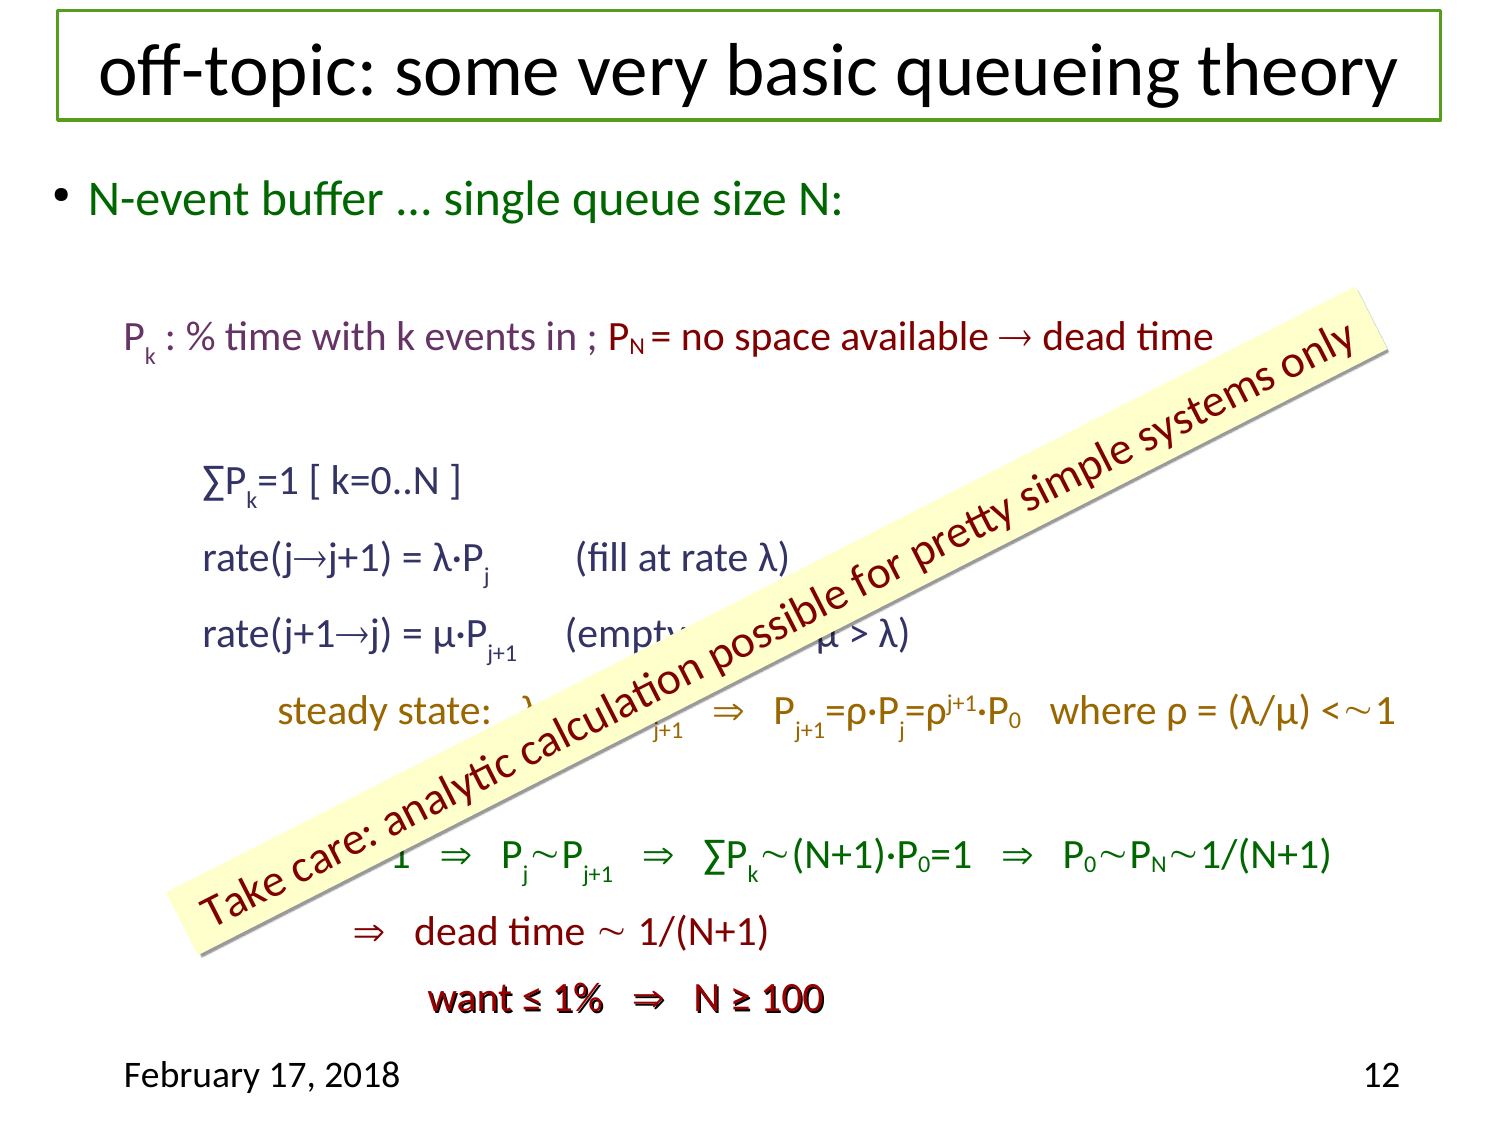

# off-topic: some very basic queueing theory
N-event buffer ... single queue size N:
Pk : % time with k events in ; PN = no space available  dead time
		∑Pk=1 [ k=0..N ]
		rate(jj+1) = λ·Pj (fill at rate λ)
		rate(j+1j) = μ·Pj+1 (empty at rate μ > λ)
			steady state: λ·Pj=μ·Pj+1 ⇒ Pj+1=ρ·Pj=ρj+1·P0 where ρ = (λ/μ) <~1
			for ρ~1 ⇒ Pj~Pj+1 ⇒ ∑Pk~(N+1)·P0=1 ⇒ P0~PN~1/(N+1)
				⇒ dead time ~ 1/(N+1)
					want ≤ 1% ⇒ N ≥ 100
Take care: analytic calculation possible for pretty simple systems only
17 February 2018
12